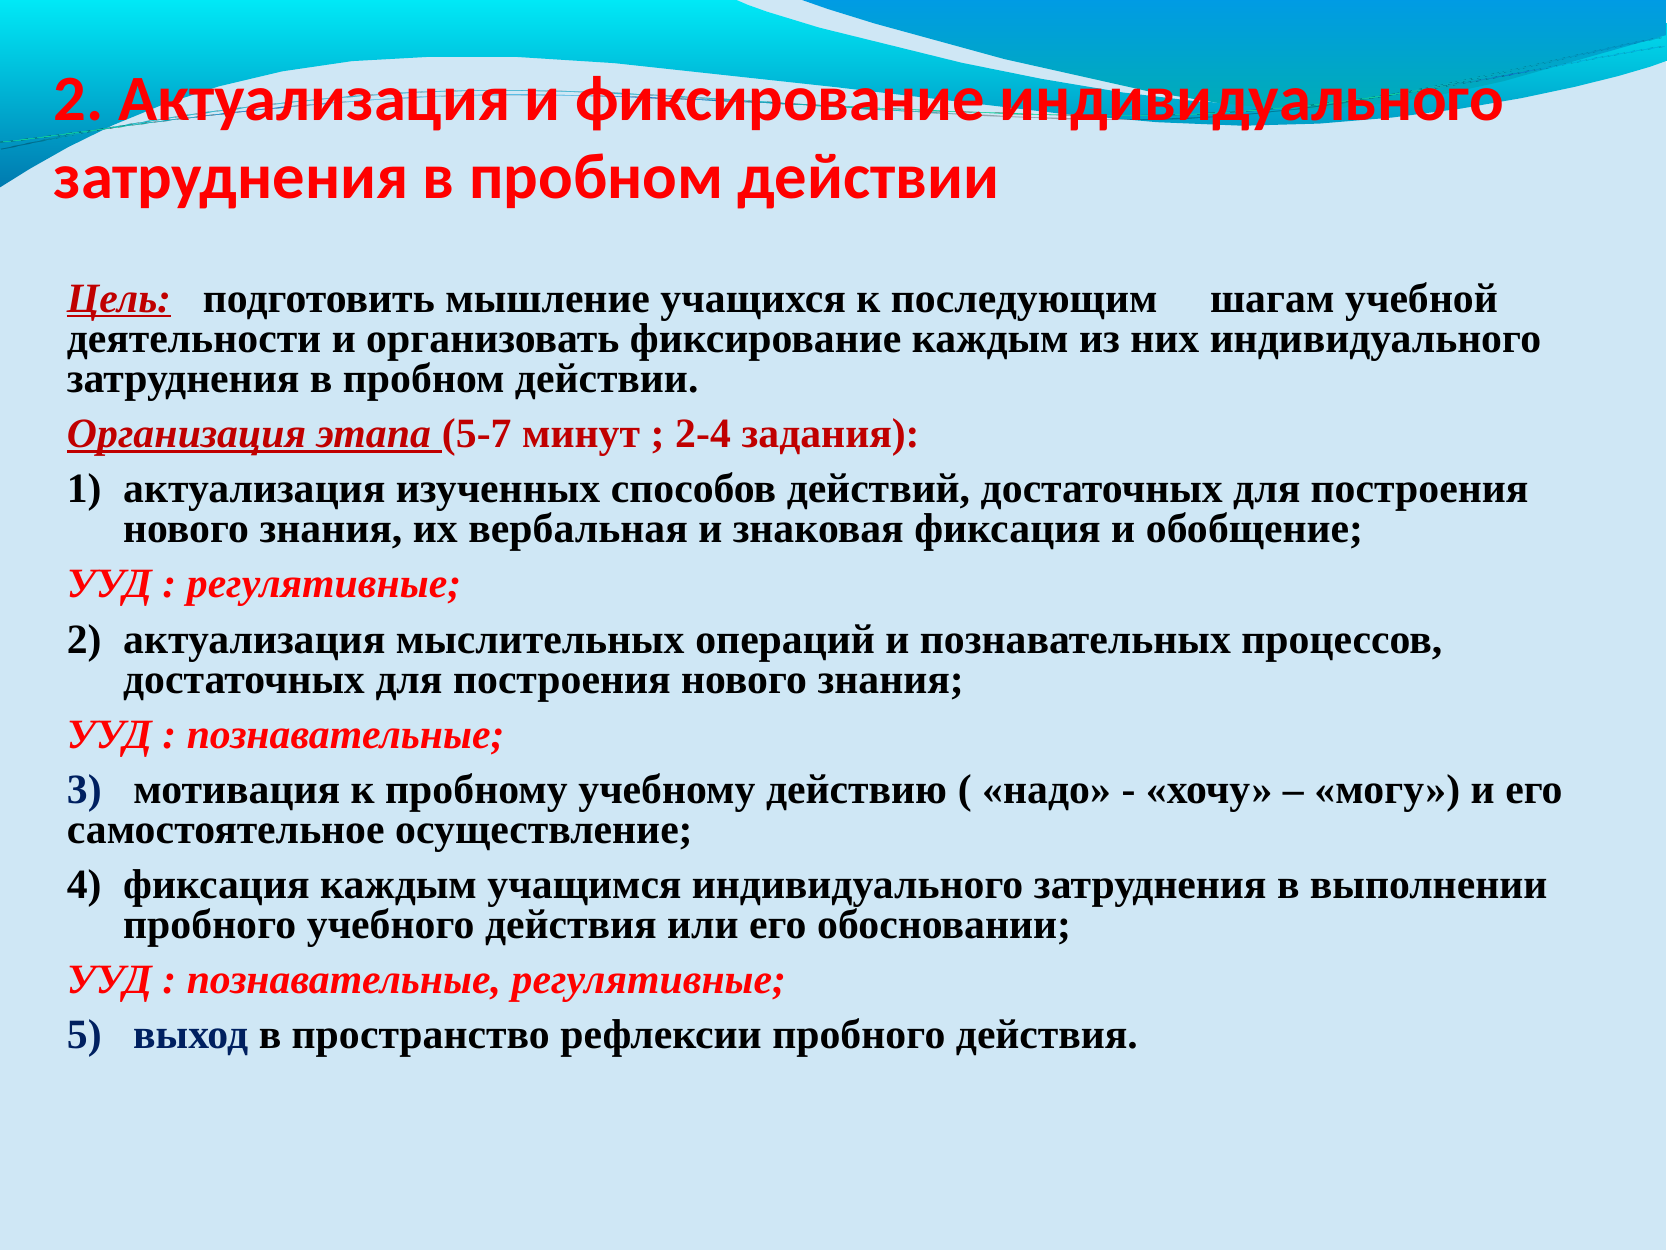

# 2. Актуализация и фиксирование индивидуального затруднения в пробном действии
Цель: подготовить мышление учащихся к последующим шагам учебной деятельности и организовать фиксирование каждым из них индивидуального затруднения в пробном действии.
Организация этапа (5-7 минут ; 2-4 задания):
актуализация изученных способов действий, достаточных для построения нового знания, их вербальная и знаковая фиксация и обобщение;
УУД : регулятивные;
актуализация мыслительных операций и познавательных процессов, достаточных для построения нового знания;
УУД : познавательные;
3) мотивация к пробному учебному действию ( «надо» - «хочу» – «могу») и его самостоятельное осуществление;
фиксация каждым учащимся индивидуального затруднения в выполнении пробного учебного действия или его обосновании;
УУД : познавательные, регулятивные;
5) выход в пространство рефлексии пробного действия.